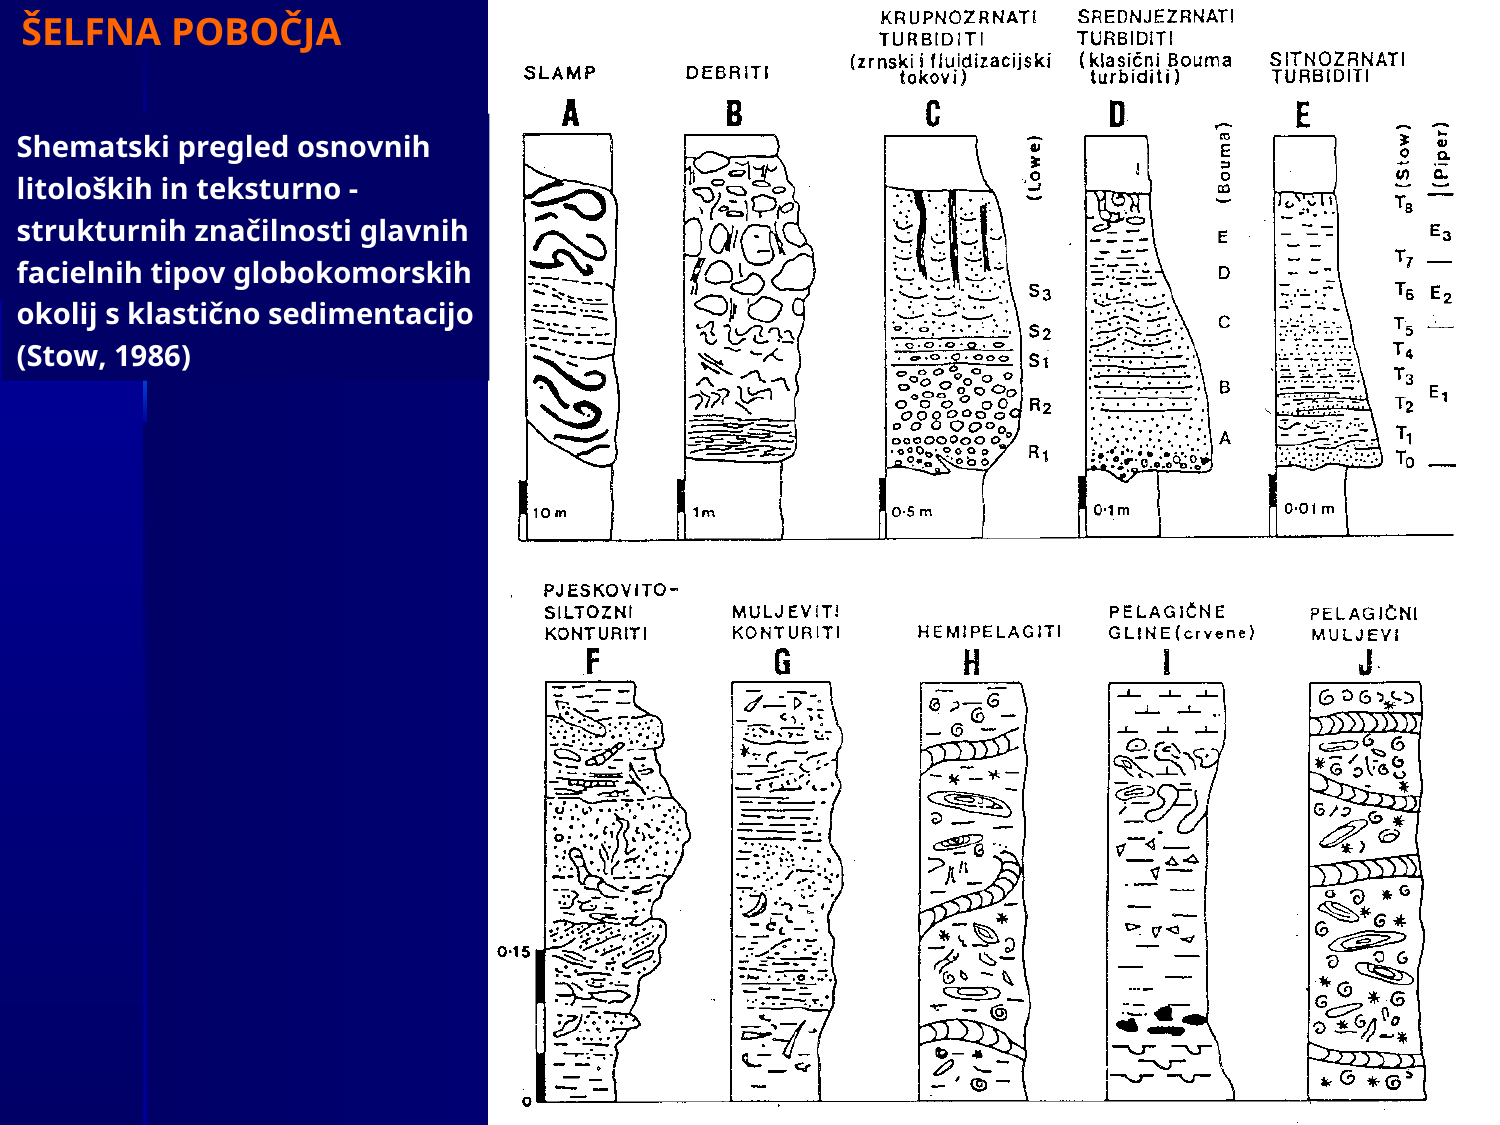

ŠELFNA POBOČJA
Shematski pregled osnovnih
litoloških in teksturno -
strukturnih značilnosti glavnih
facielnih tipov globokomorskih
okolij s klastično sedimentacijo
(Stow, 1986)